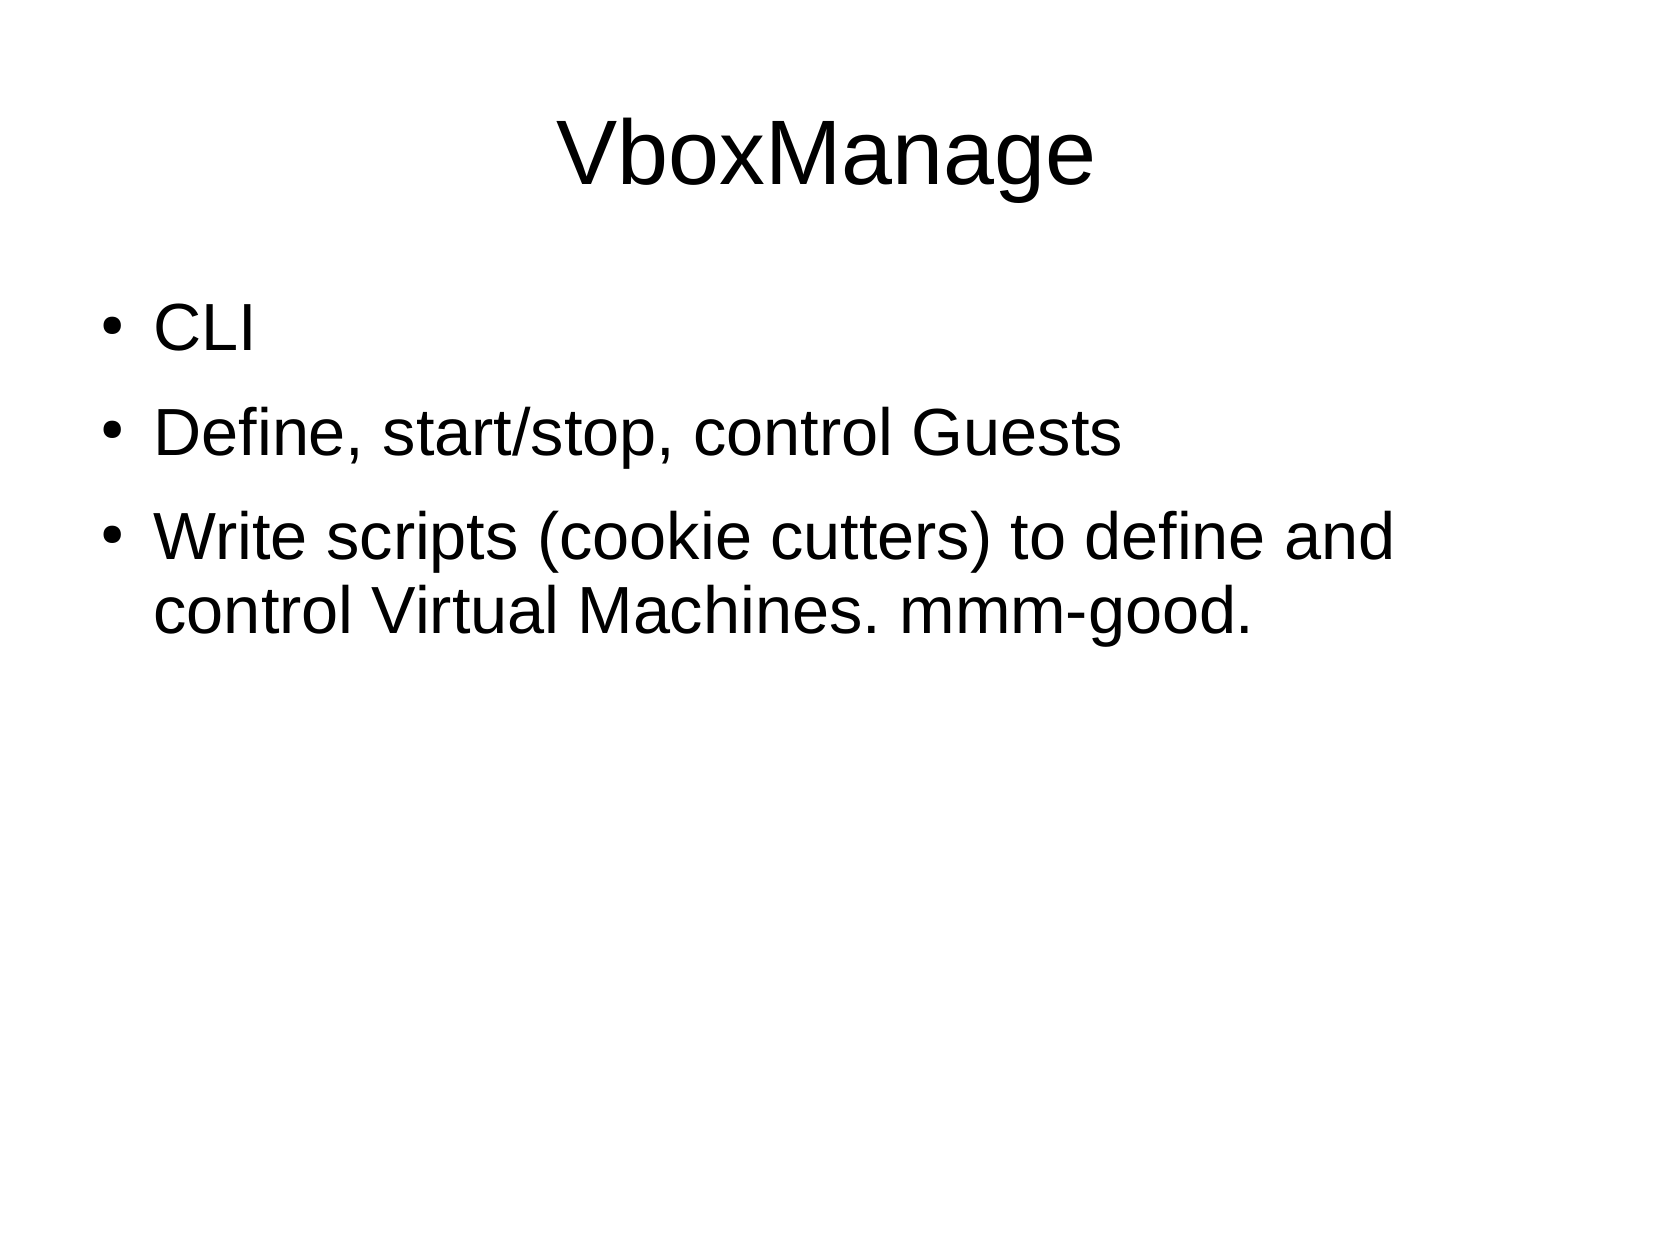

# VboxManage
CLI
Define, start/stop, control Guests
Write scripts (cookie cutters) to define and control Virtual Machines. mmm-good.